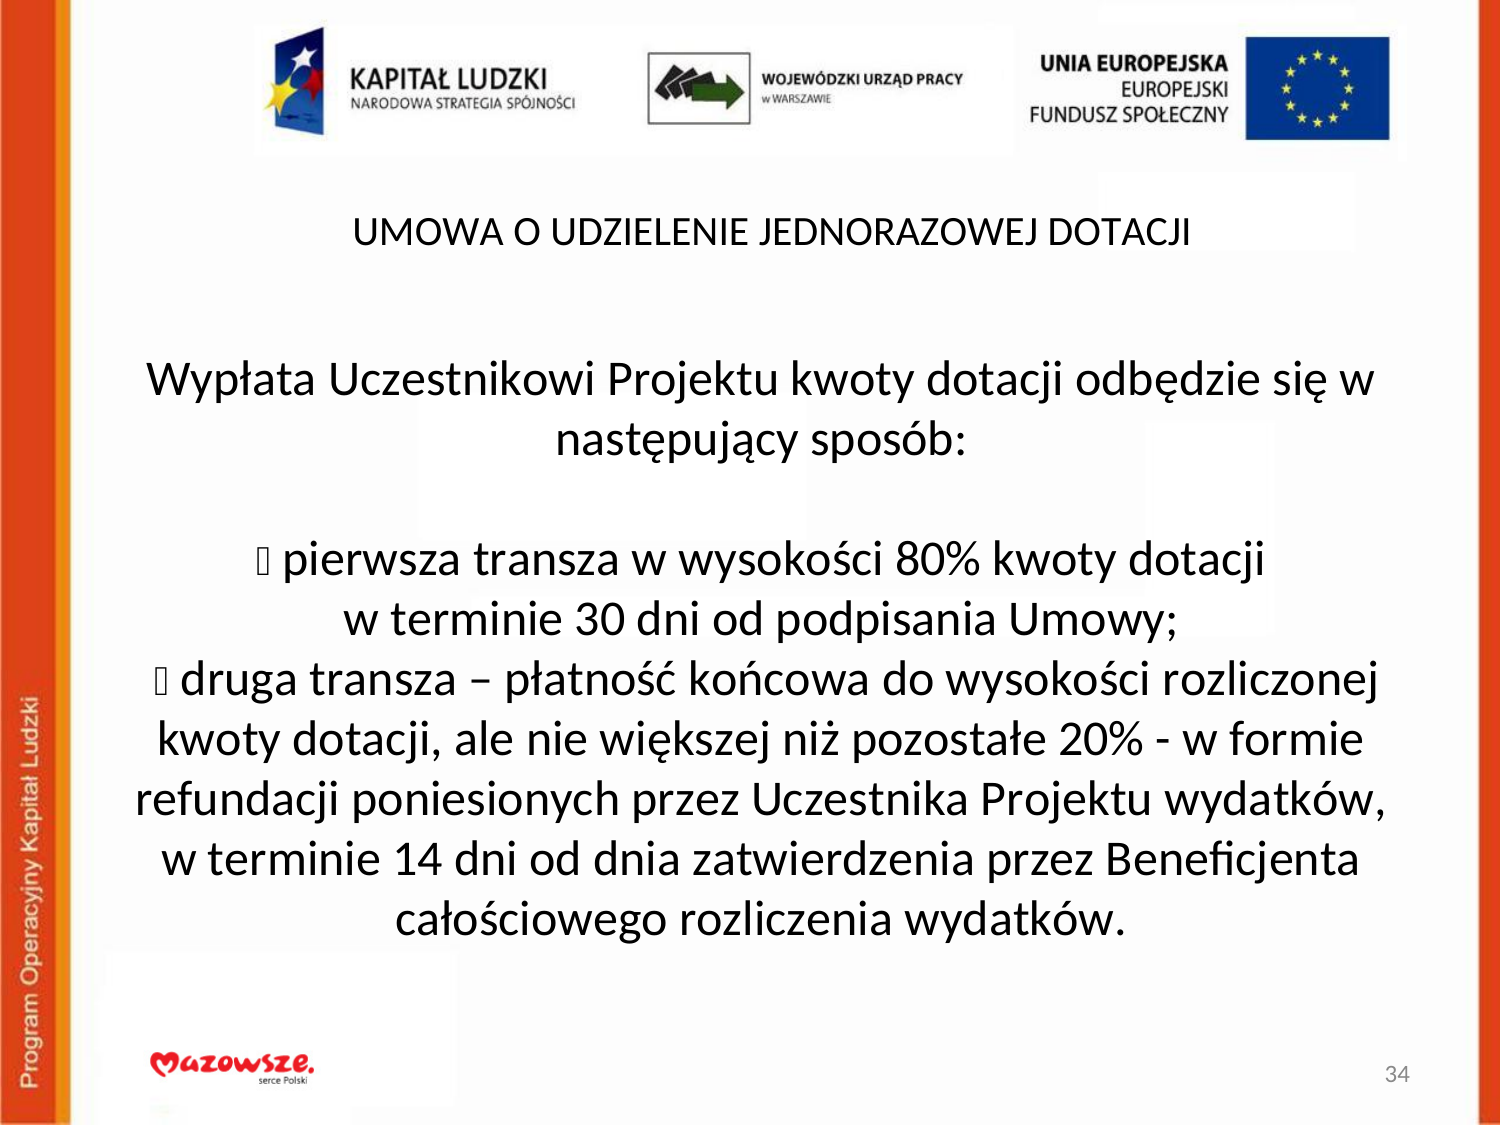

UMOWA O UDZIELENIE JEDNORAZOWEJ DOTACJI
# Wypłata Uczestnikowi Projektu kwoty dotacji odbędzie się w następujący sposób: pierwsza transza w wysokości 80% kwoty dotacji w terminie 30 dni od podpisania Umowy; druga transza – płatność końcowa do wysokości rozliczonej kwoty dotacji, ale nie większej niż pozostałe 20% - w formie refundacji poniesionych przez Uczestnika Projektu wydatków, w terminie 14 dni od dnia zatwierdzenia przez Beneficjenta całościowego rozliczenia wydatków.